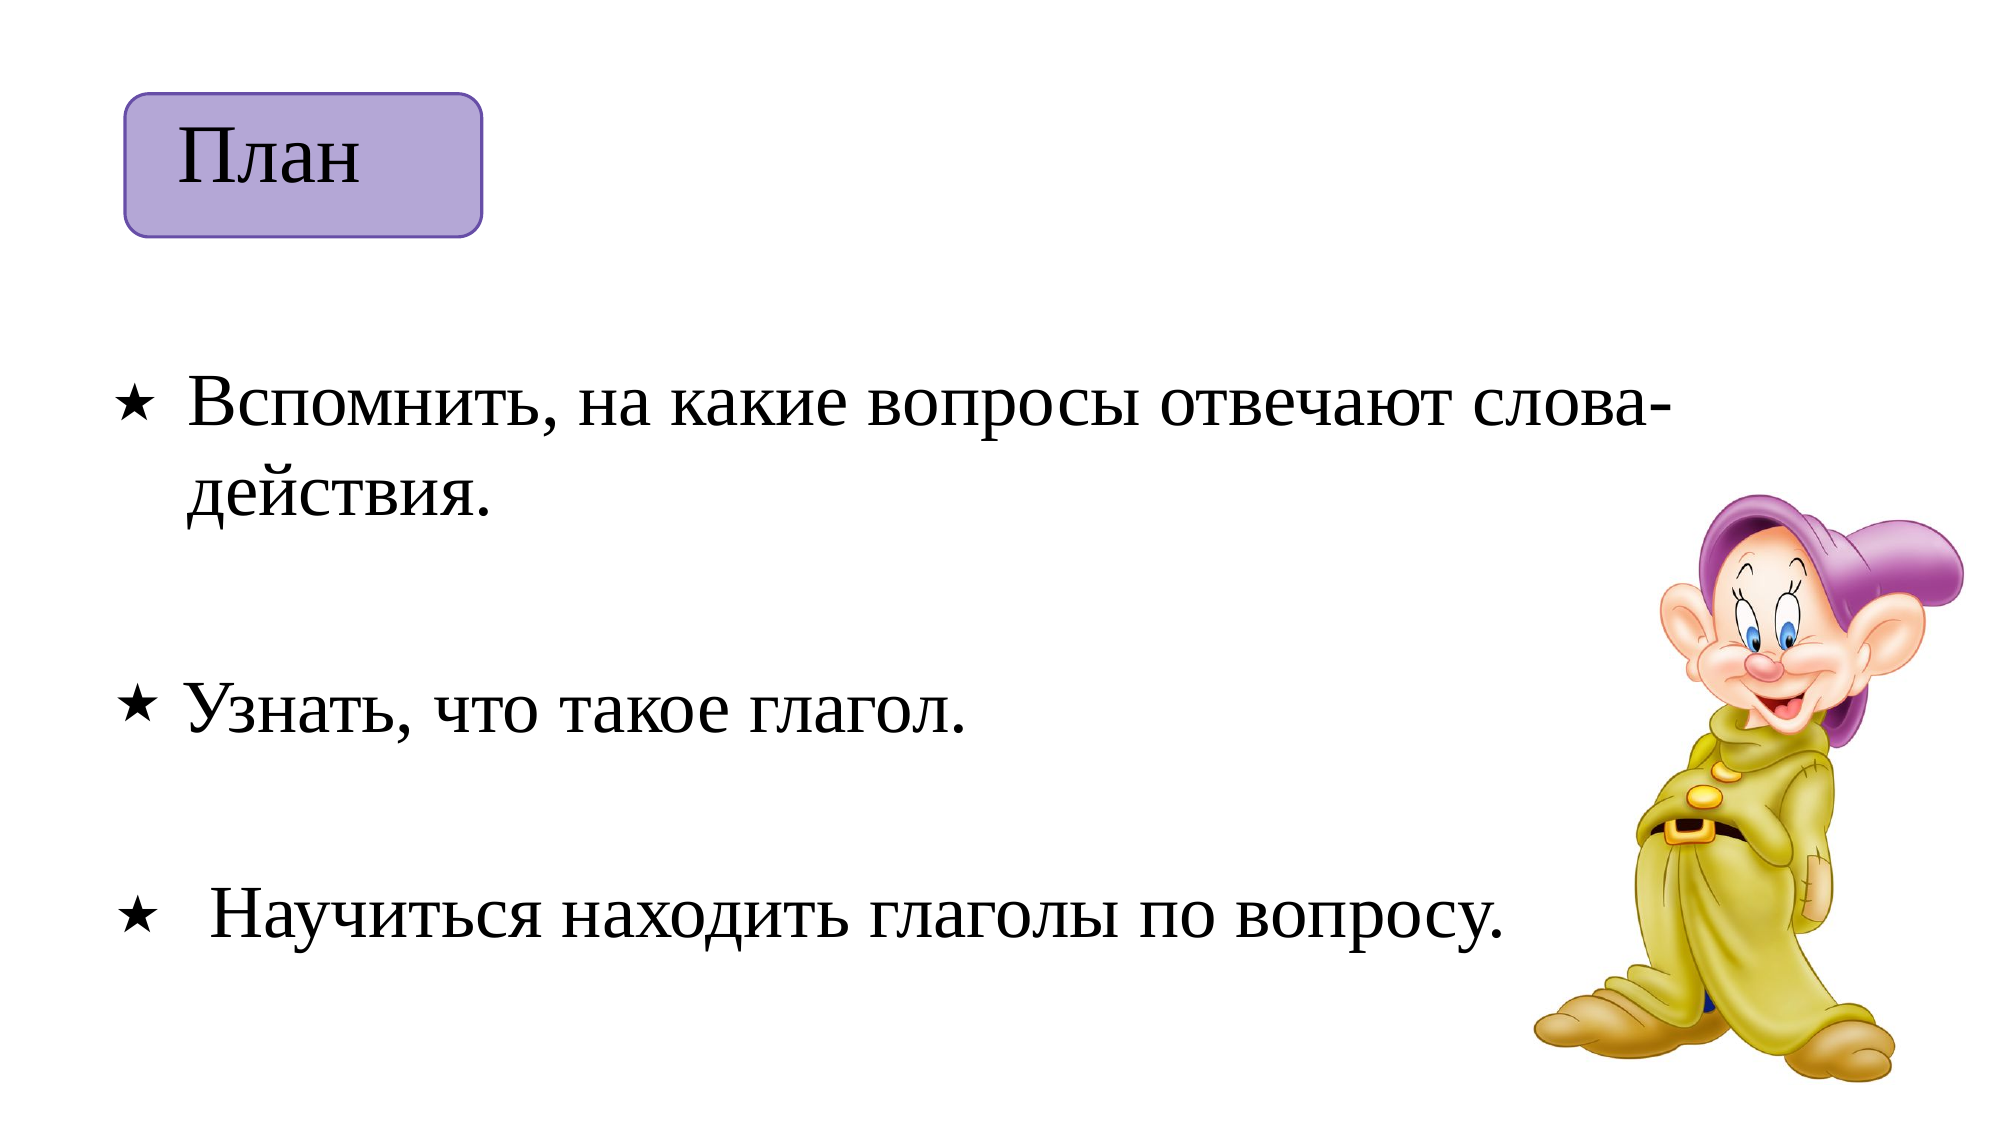

План
Вспомнить, на какие вопросы отвечают слова-действия.
 Узнать, что такое глагол.
 Научиться находить глаголы по вопросу.